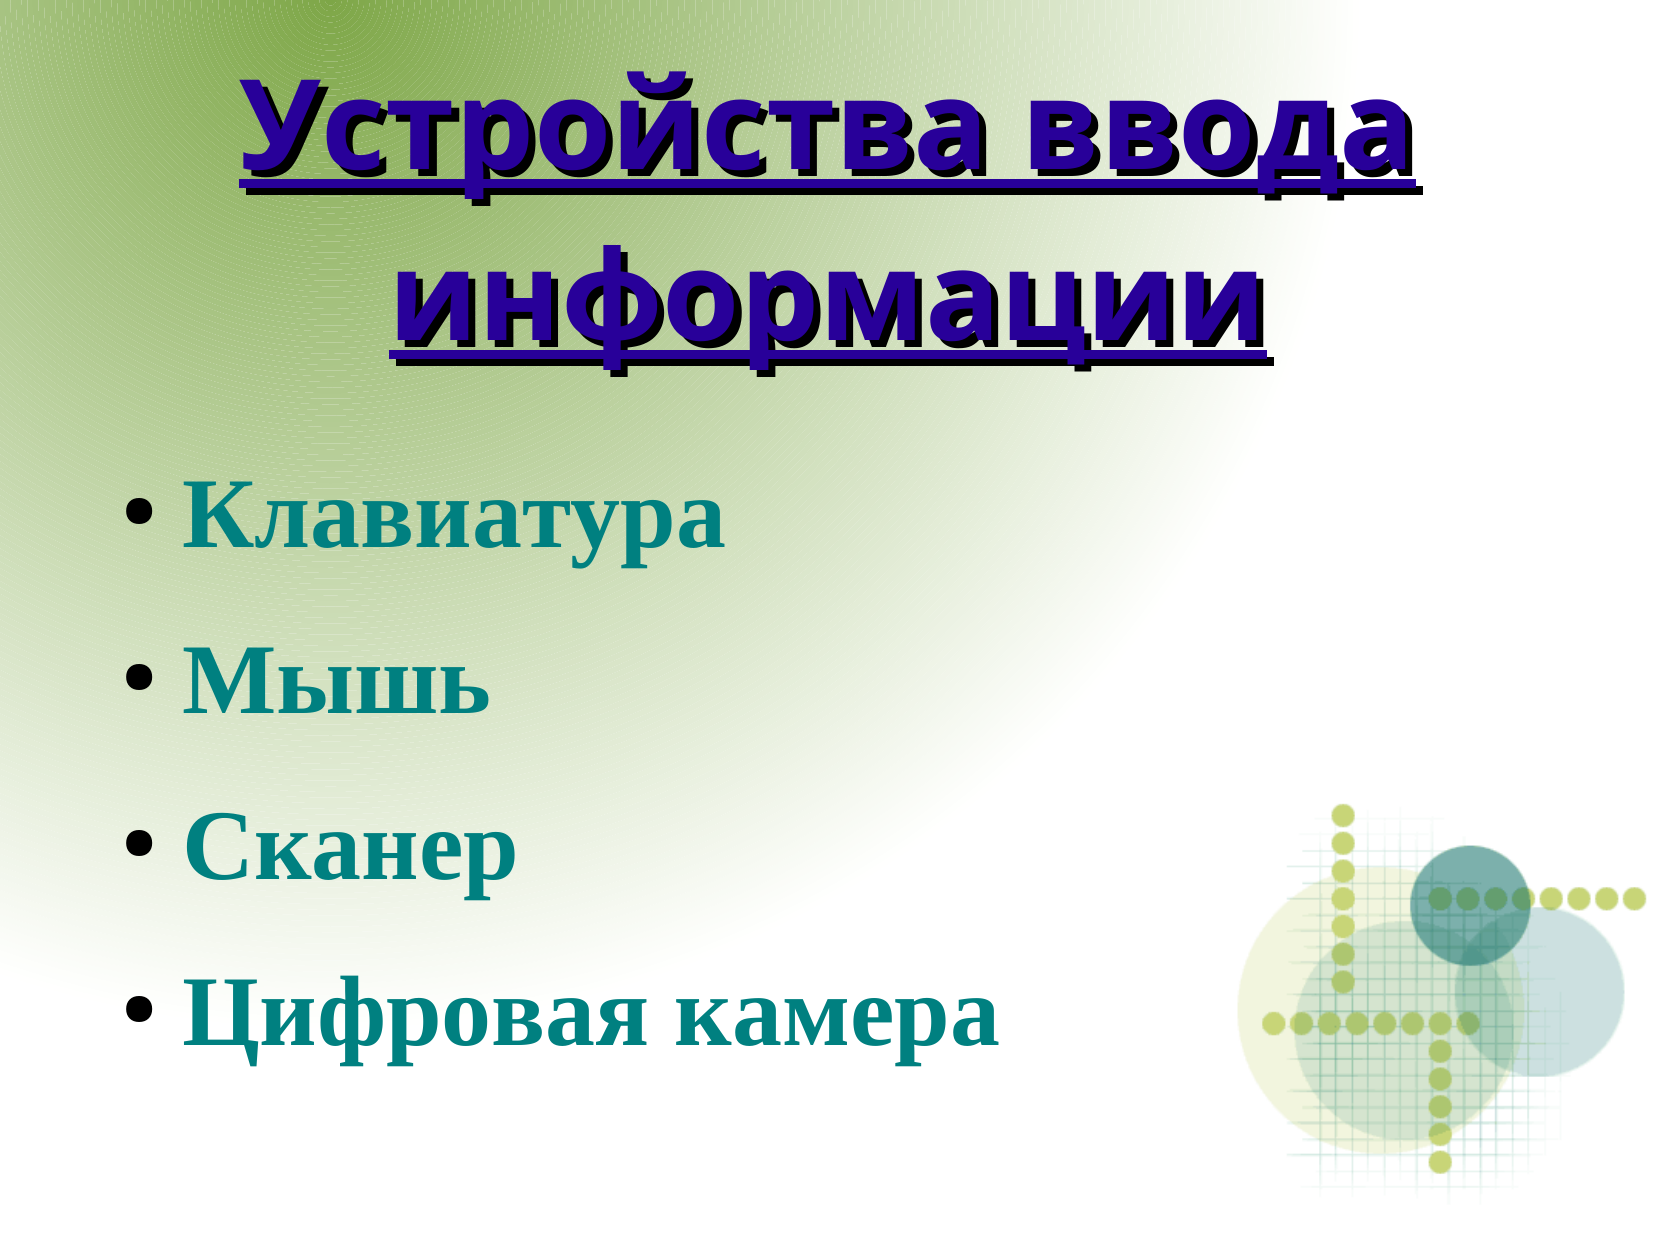

# Устройства ввода информации
 Клавиатура
 Мышь
 Сканер
 Цифровая камера